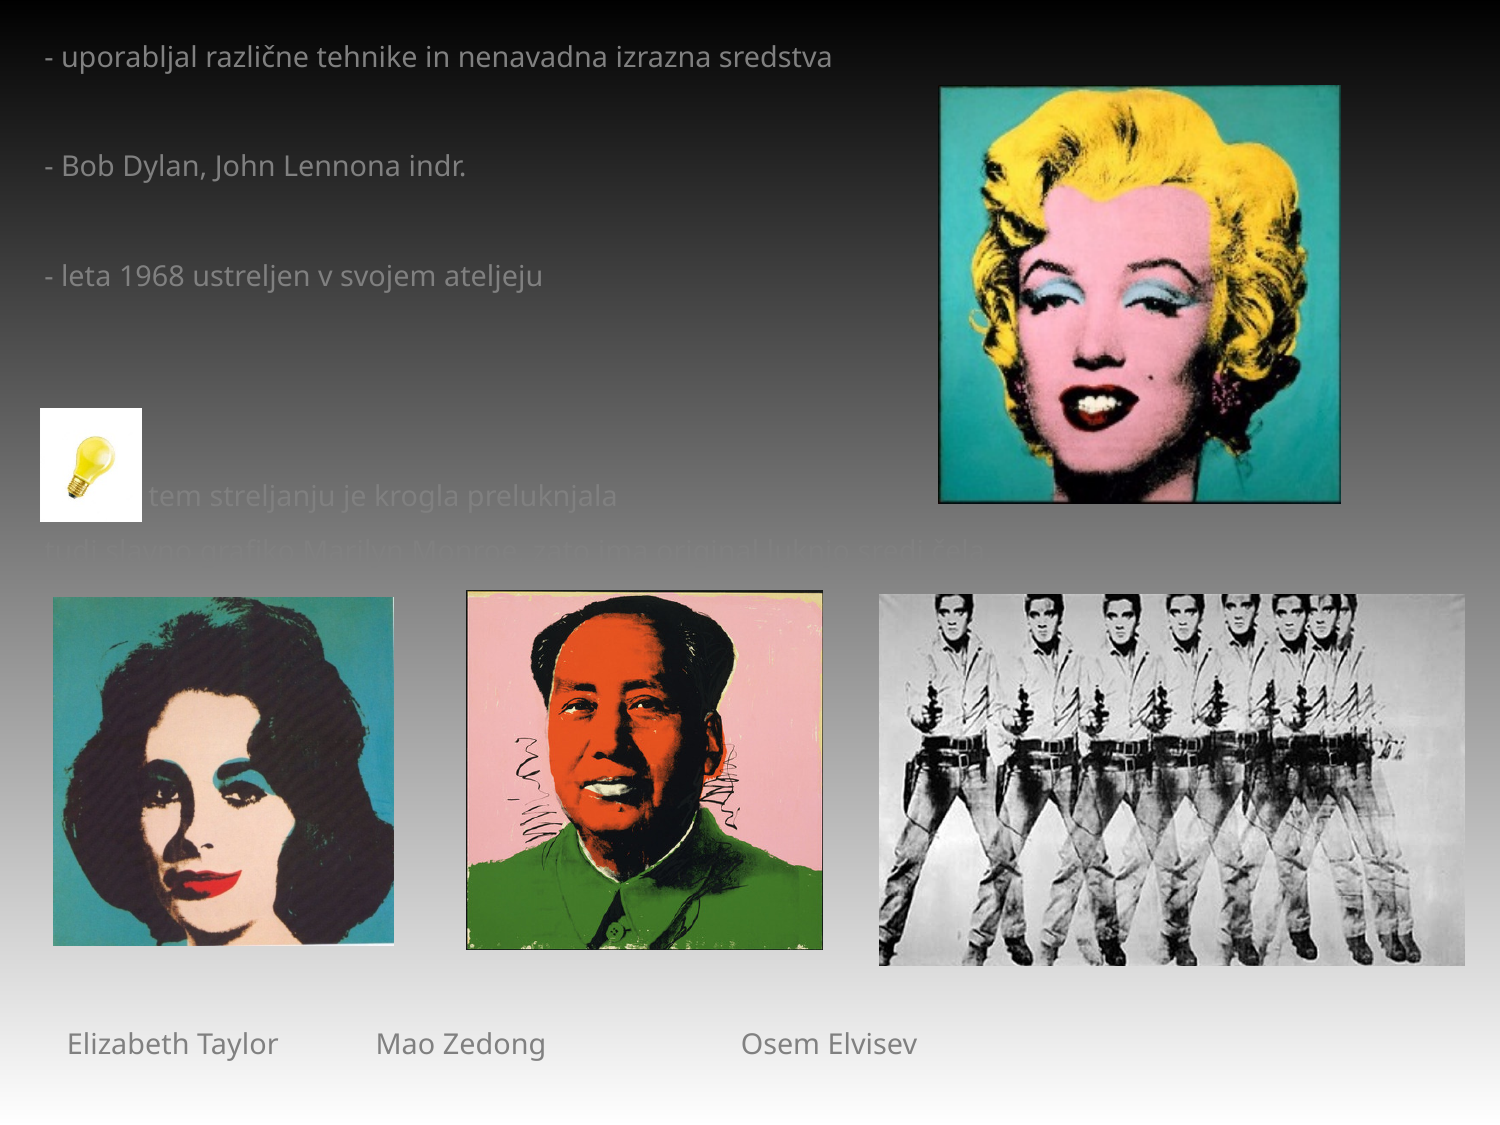

# - uporabljal različne tehnike in nenavadna izrazna sredstva
- Bob Dylan, John Lennona indr.
- leta 1968 ustreljen v svojem ateljeju
 Pri tem streljanju je krogla preluknjala
tudi slavno grafiko Marilyn Monroe, zato ima original luknjo sredi čela.
 Elizabeth Taylor Mao Zedong Osem Elvisev